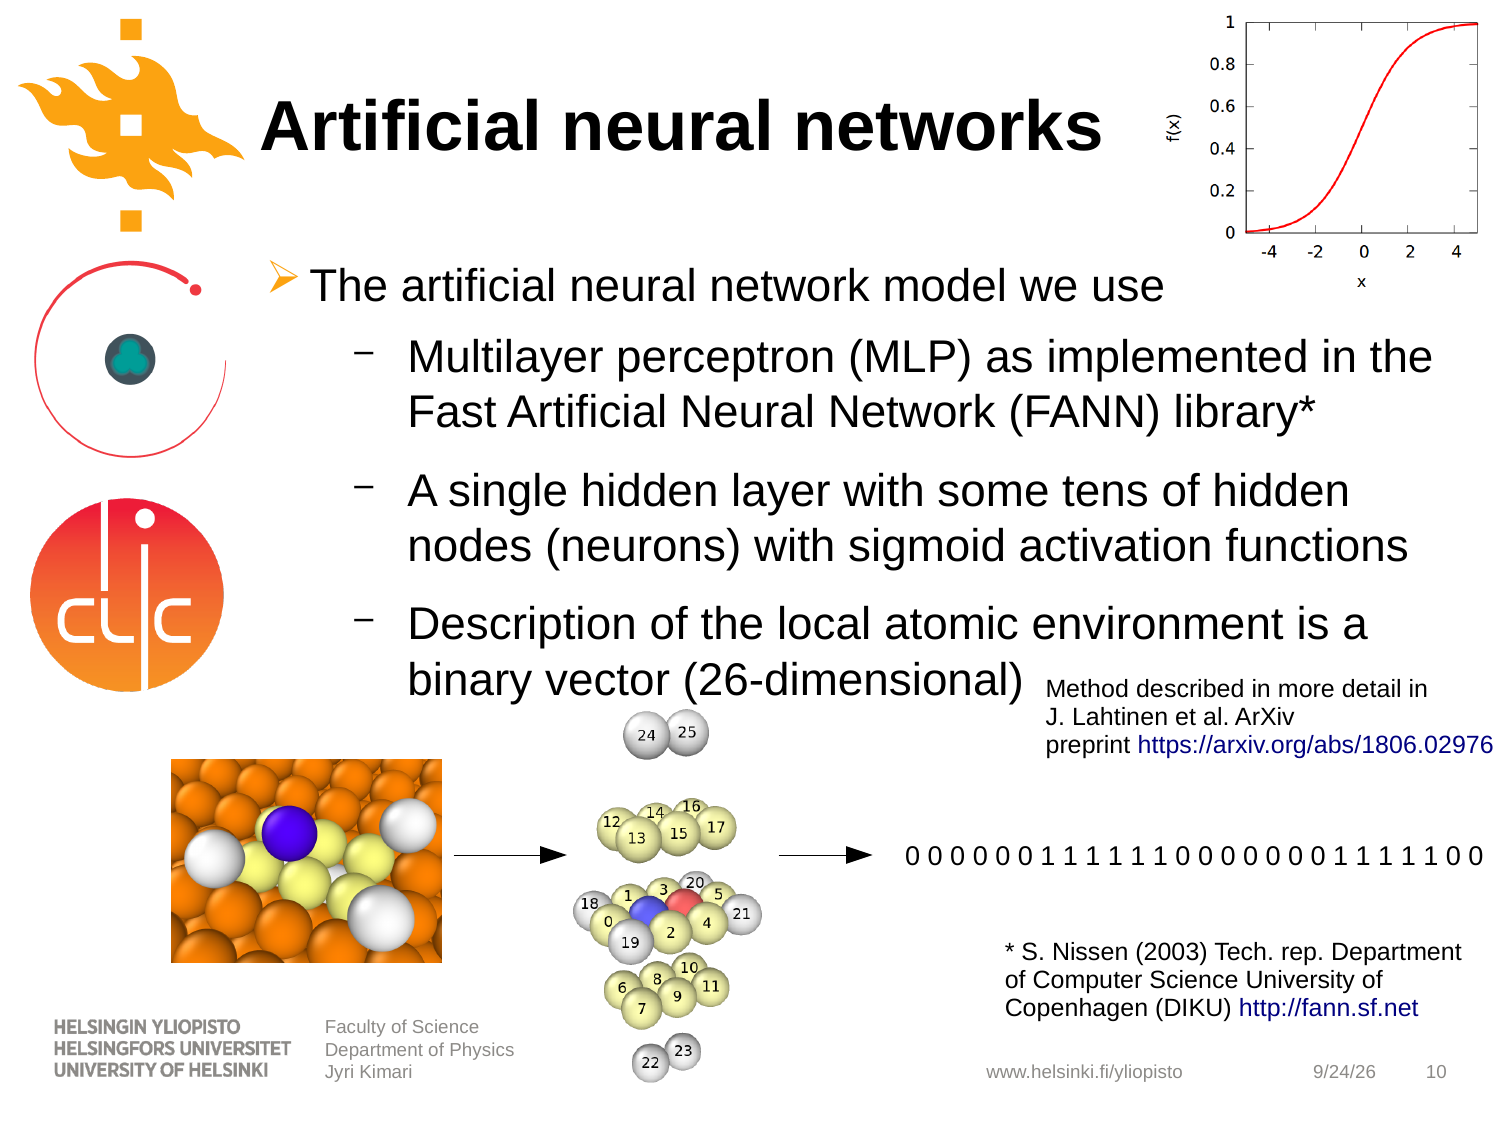

# Artificial neural networks
The artificial neural network model we use
Multilayer perceptron (MLP) as implemented in the Fast Artificial Neural Network (FANN) library*
A single hidden layer with some tens of hidden nodes (neurons) with sigmoid activation functions
Description of the local atomic environment is a binary vector (26-dimensional)
Method described in more detail in
J. Lahtinen et al. ArXiv
preprint https://arxiv.org/abs/1806.02976
0 0 0 0 0 0 1 1 1 1 1 1 0 0 0 0 0 0 0 1 1 1 1 1 0 0
* S. Nissen (2003) Tech. rep. Department
of Computer Science University of
Copenhagen (DIKU) http://fann.sf.net
Faculty of Science
Department of Physics
Jyri Kimari